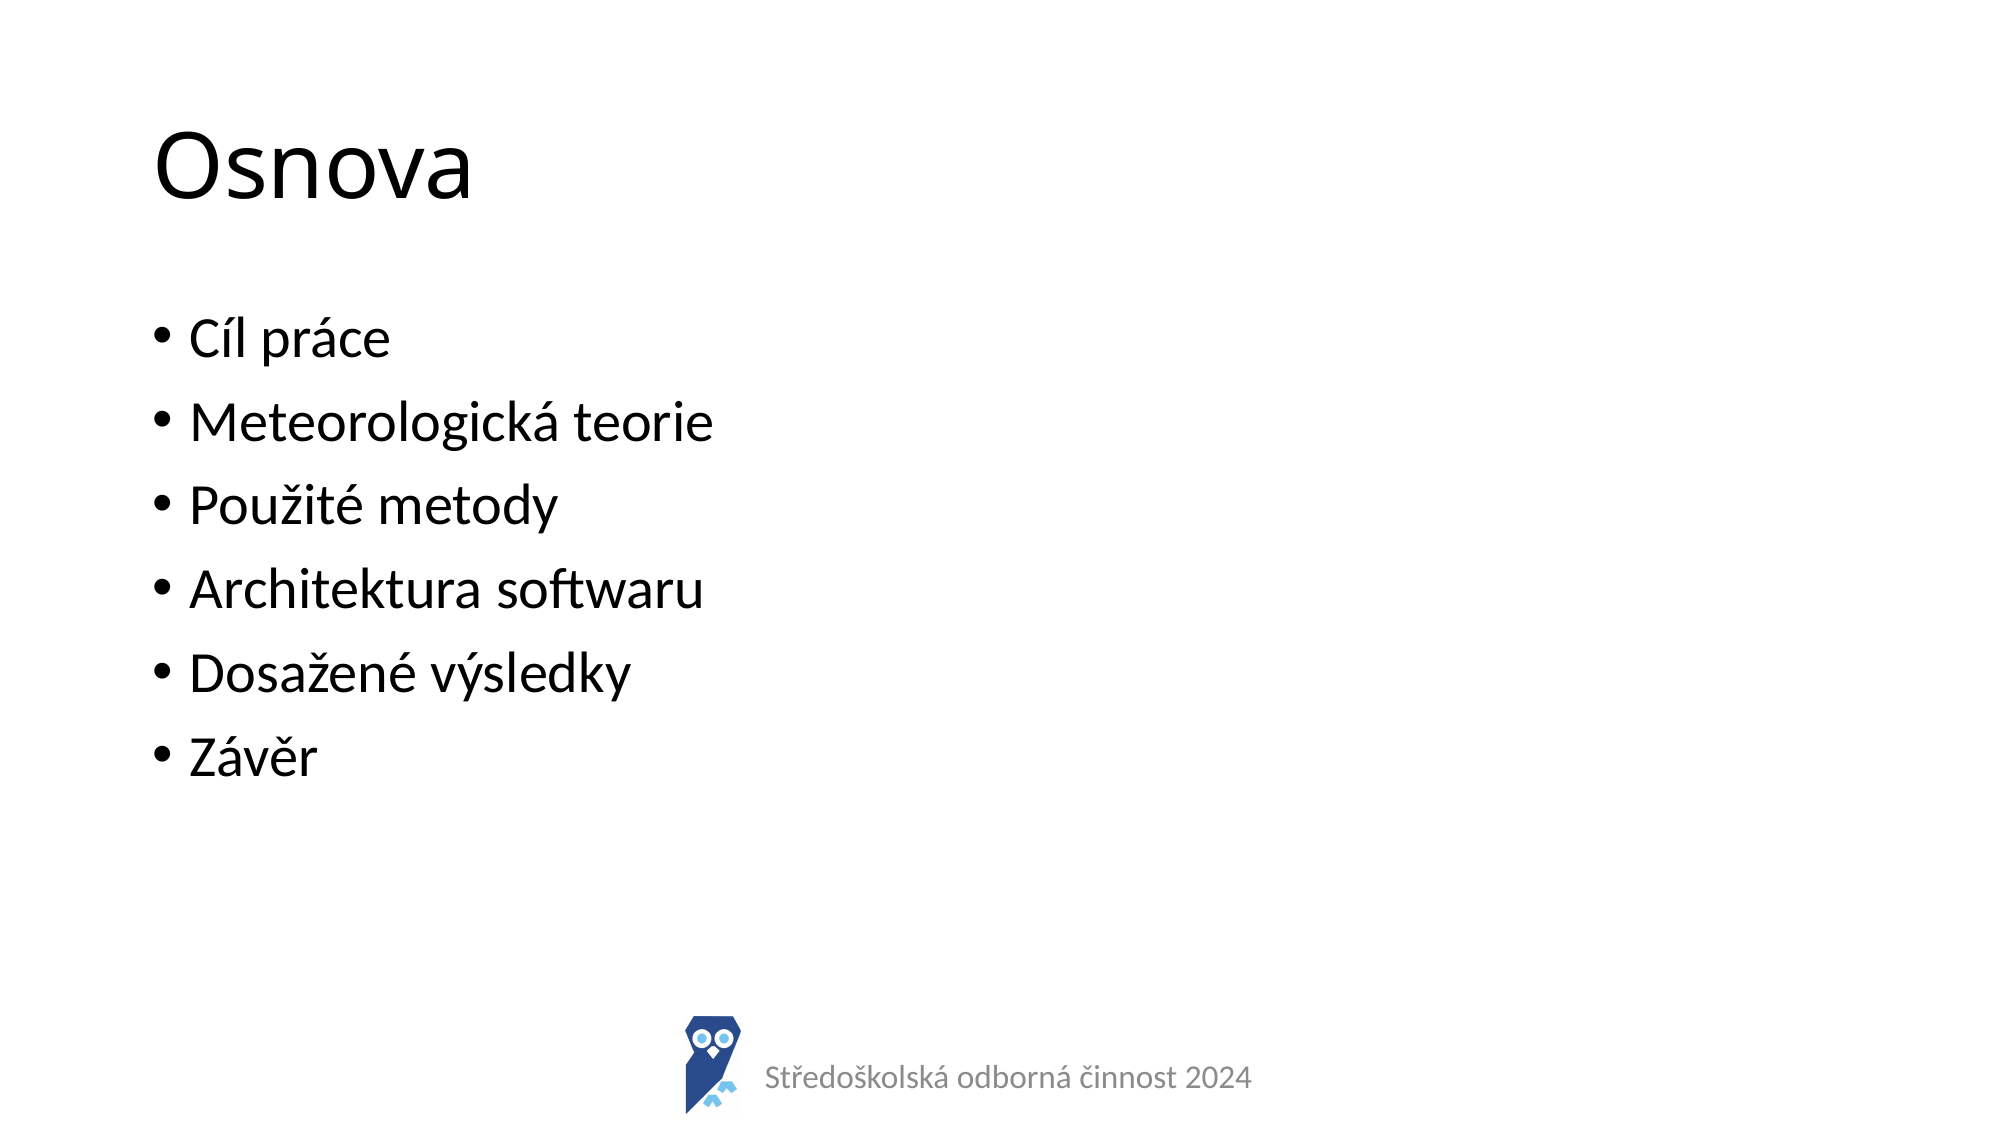

# Osnova
Cíl práce
Meteorologická teorie
Použité metody
Architektura softwaru
Dosažené výsledky
Závěr
Středoškolská odborná činnost 2024